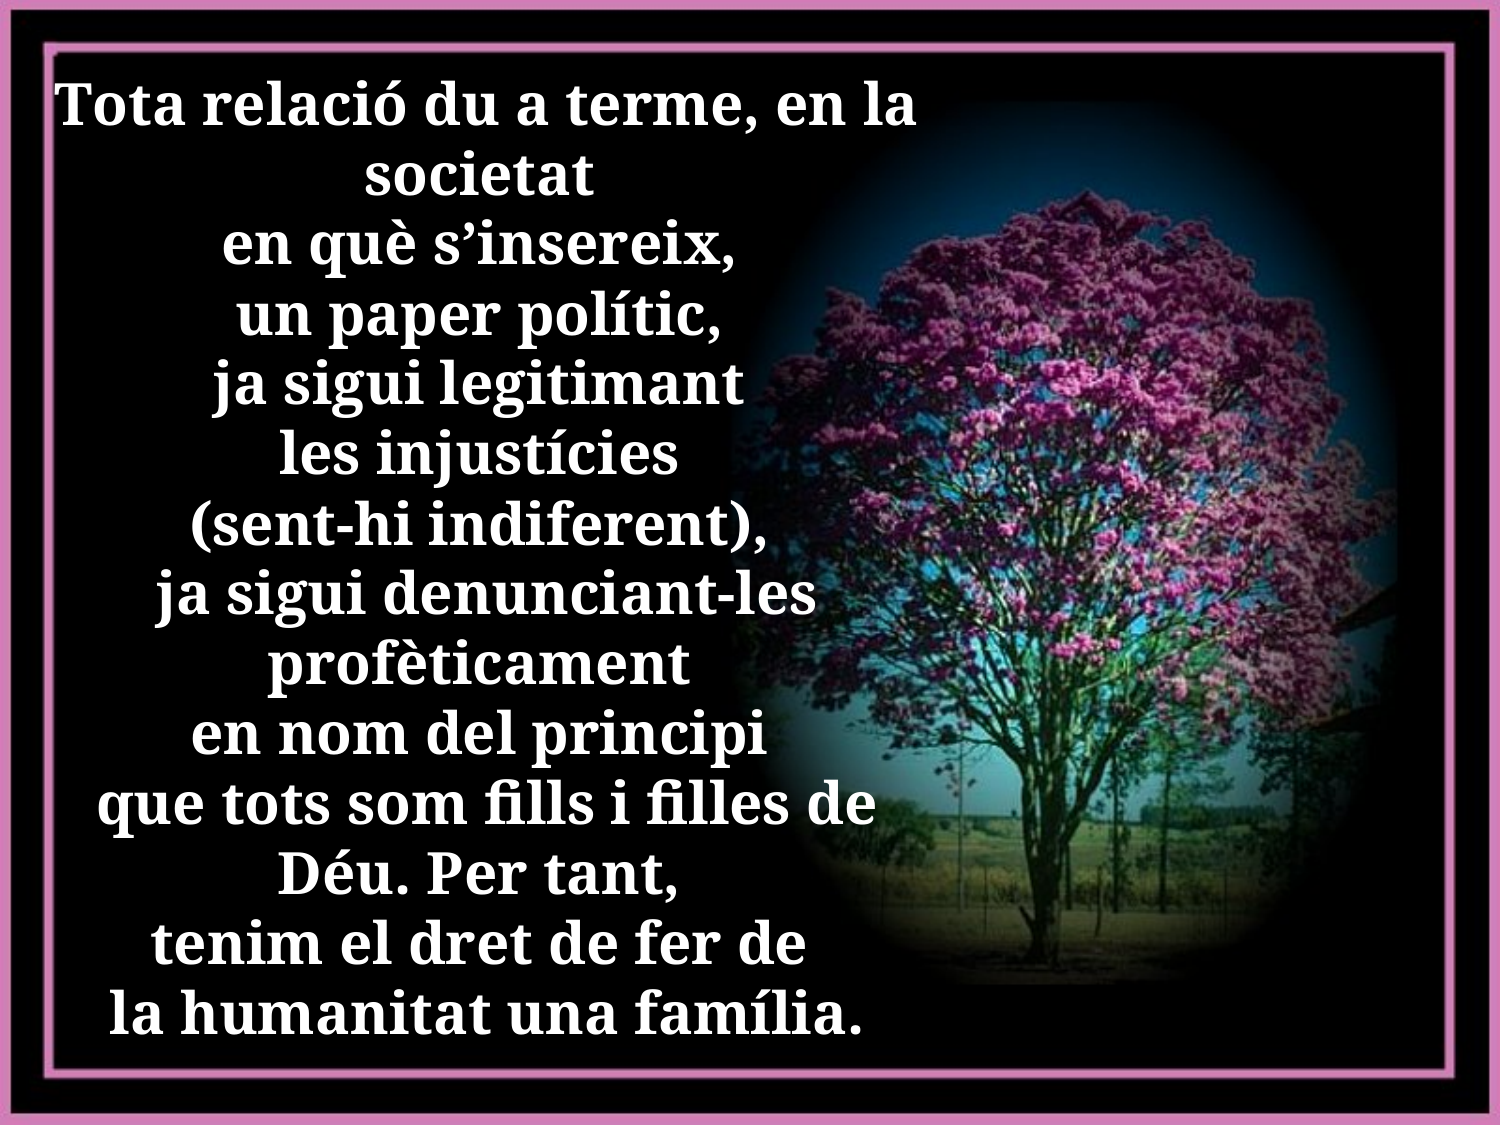

Tota relació du a terme, en la societat
en què s’insereix,
un paper polític,
ja sigui legitimant
les injustícies
(sent-hi indiferent),
ja sigui denunciant-les profèticament
en nom del principi
que tots som fills i filles de Déu. Per tant,
tenim el dret de fer de
la humanitat una família.